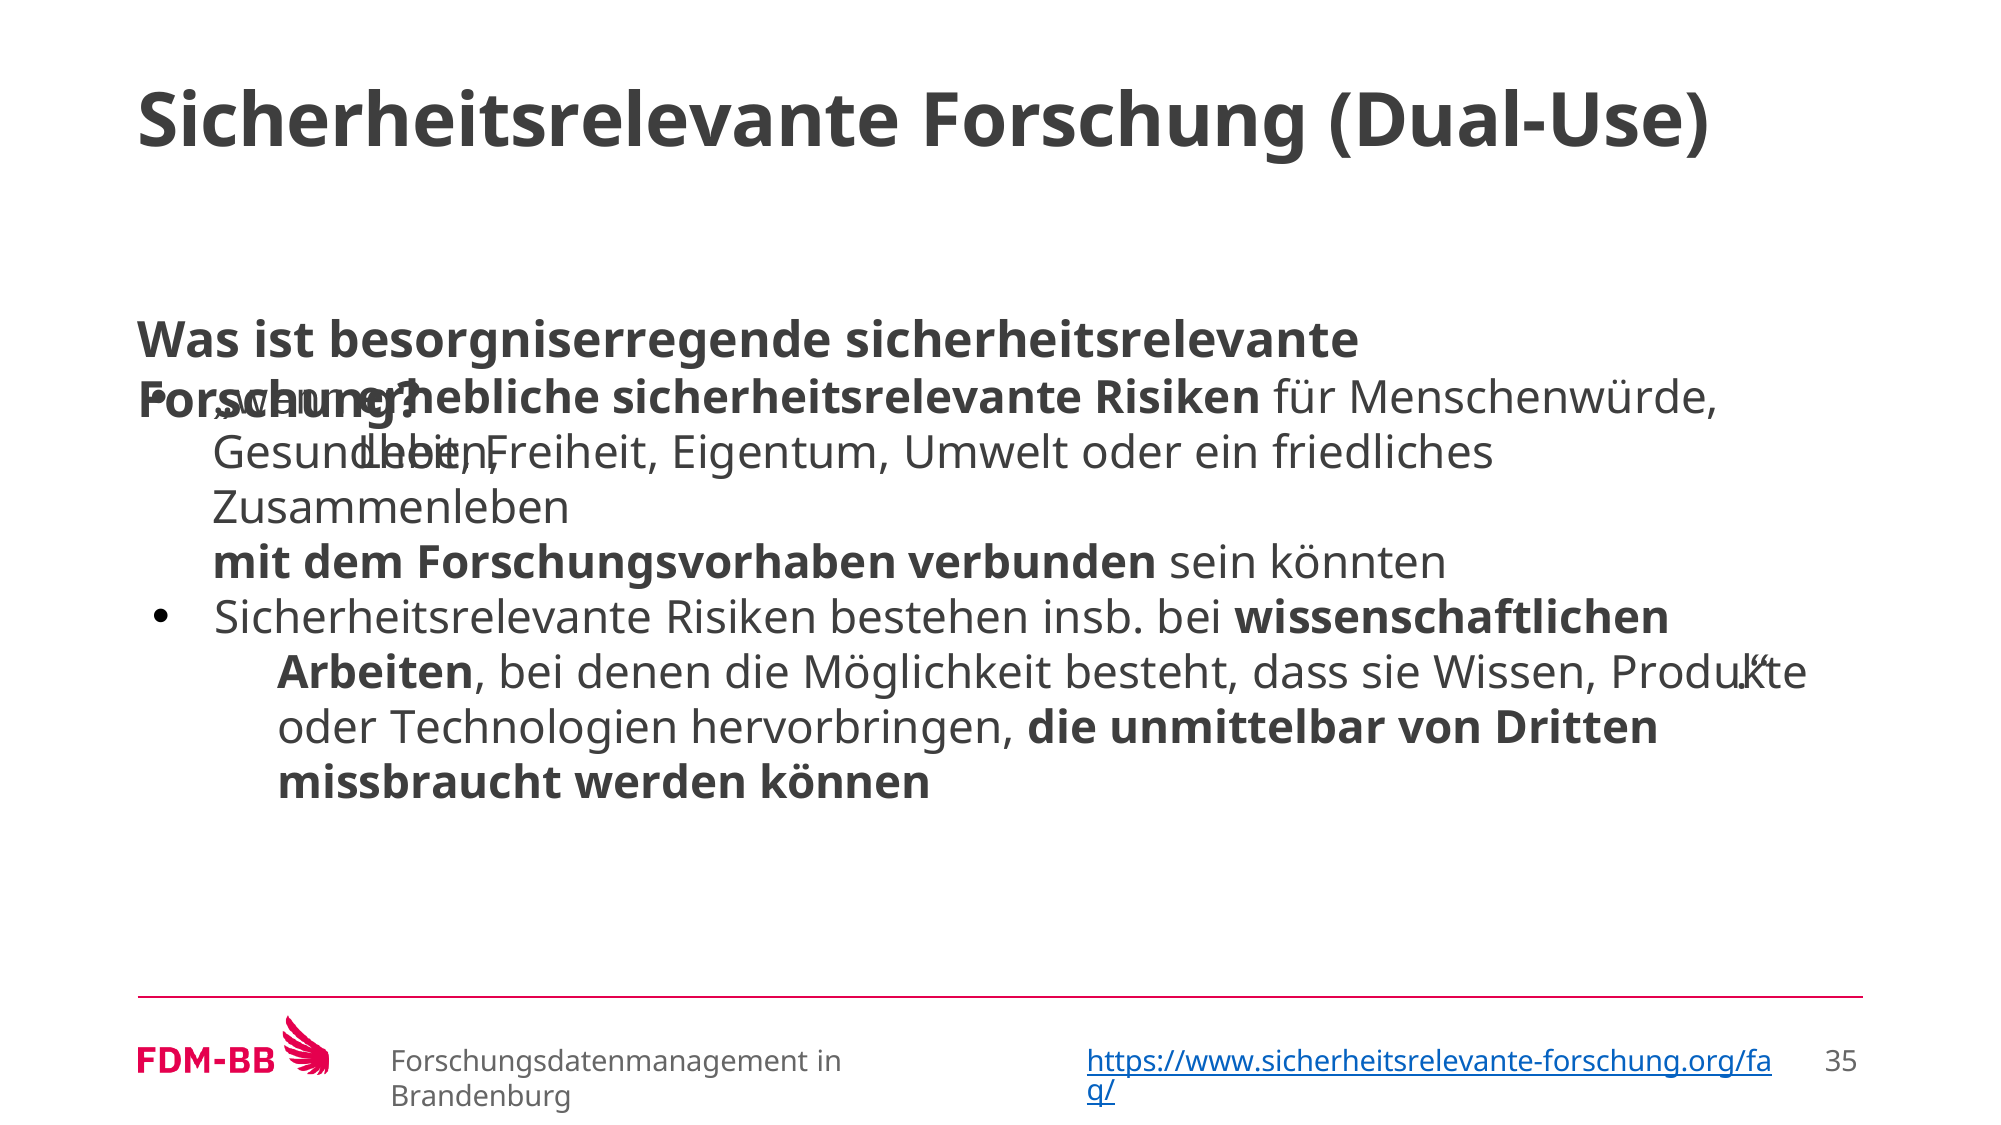

# Sicherheitsrelevante Forschung (Dual-Use)
Was ist besorgniserregende sicherheitsrelevante Forschung?
•
erhebliche sicherheitsrelevante Risiken für Menschenwürde, Leben,
Gesundheit, Freiheit, Eigentum, Umwelt oder ein friedliches Zusammenleben
mit dem Forschungsvorhaben verbunden sein könnten
Sicherheitsrelevante Risiken bestehen insb. bei wissenschaftlichen Arbeiten, bei denen die Möglichkeit besteht, dass sie Wissen, Produkte oder Technologien hervorbringen, die unmittelbar von Dritten missbraucht werden können
Forschungsdatenmanagement in Brandenburg
35
https://www.sicherheitsrelevante-forschung.org/faq/